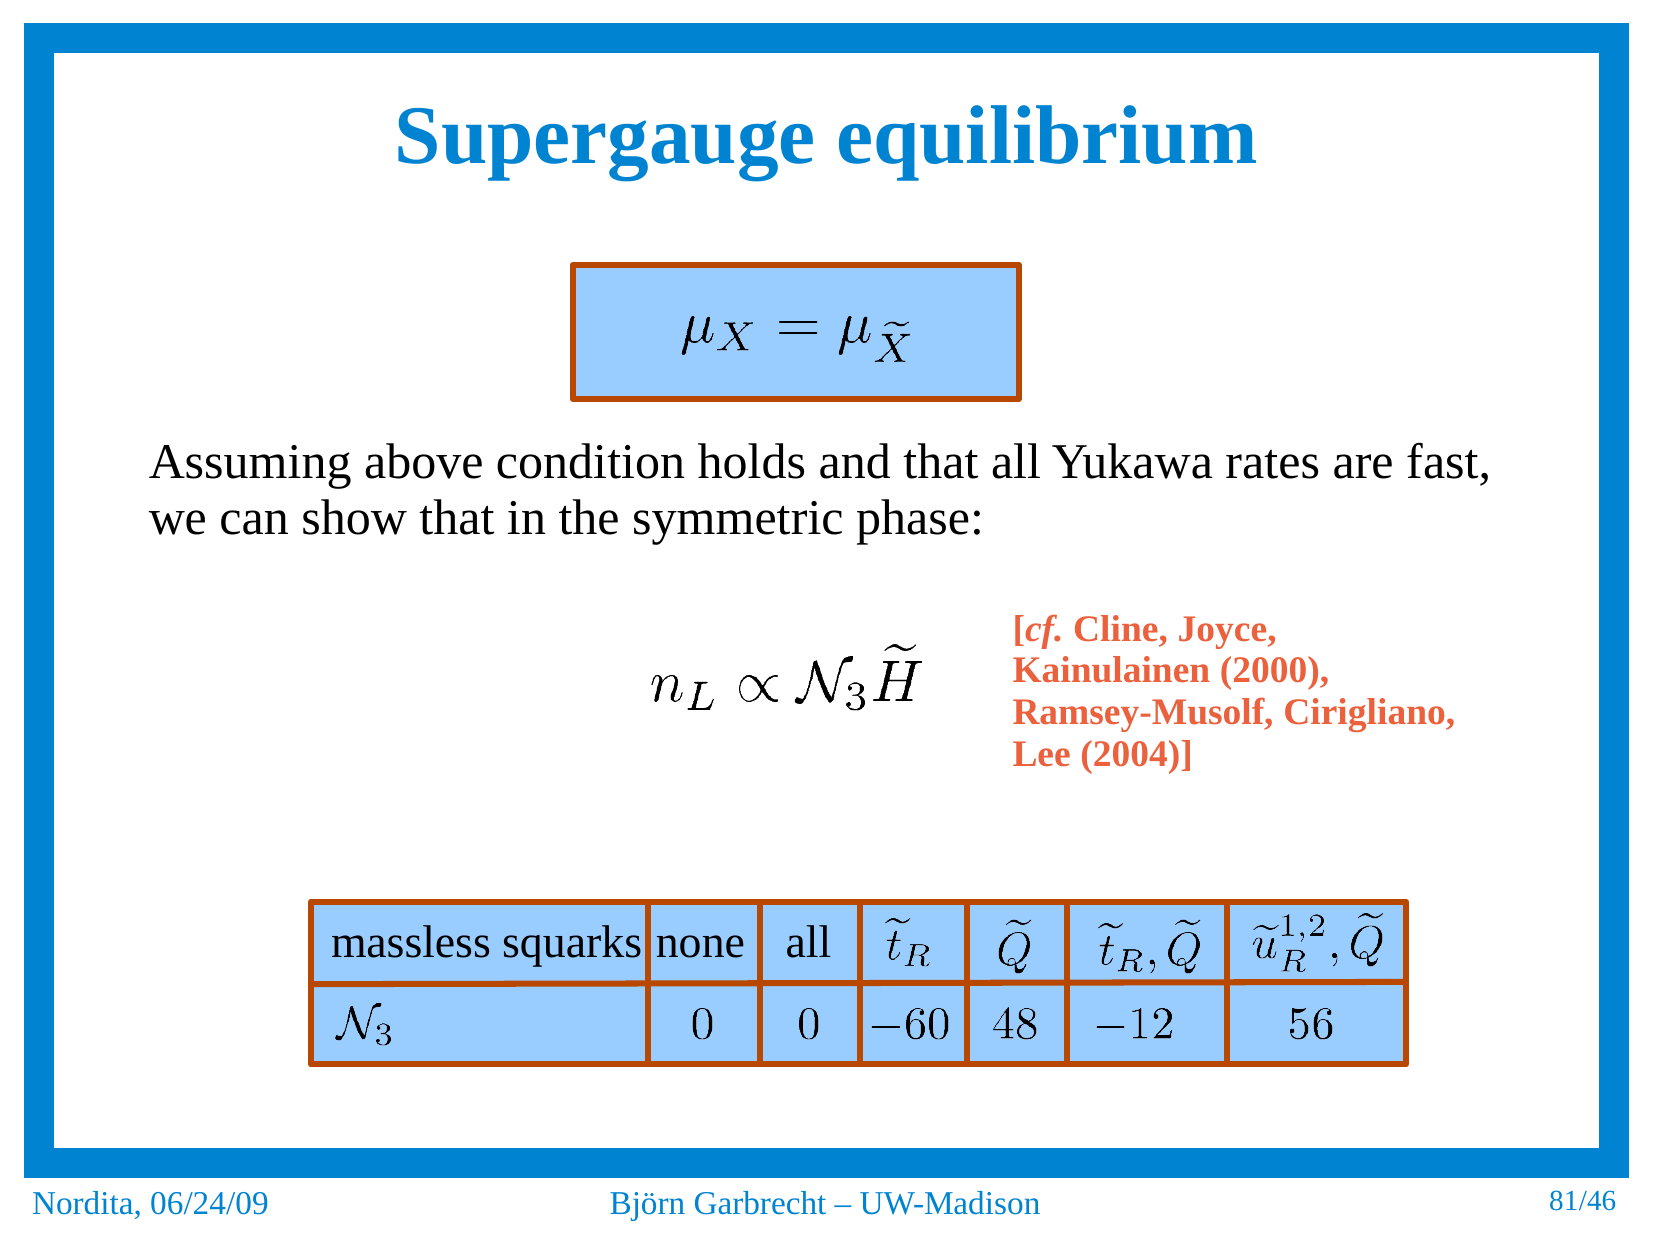

# Supergauge equilibrium
Assuming above condition holds and that all Yukawa rates are fast,
we can show that in the symmetric phase:
[cf. Cline, Joyce,
Kainulainen (2000),
Ramsey-Musolf, Cirigliano,
Lee (2004)]
massless squarks
none
all
Björn Garbrecht – UW-Madison
81